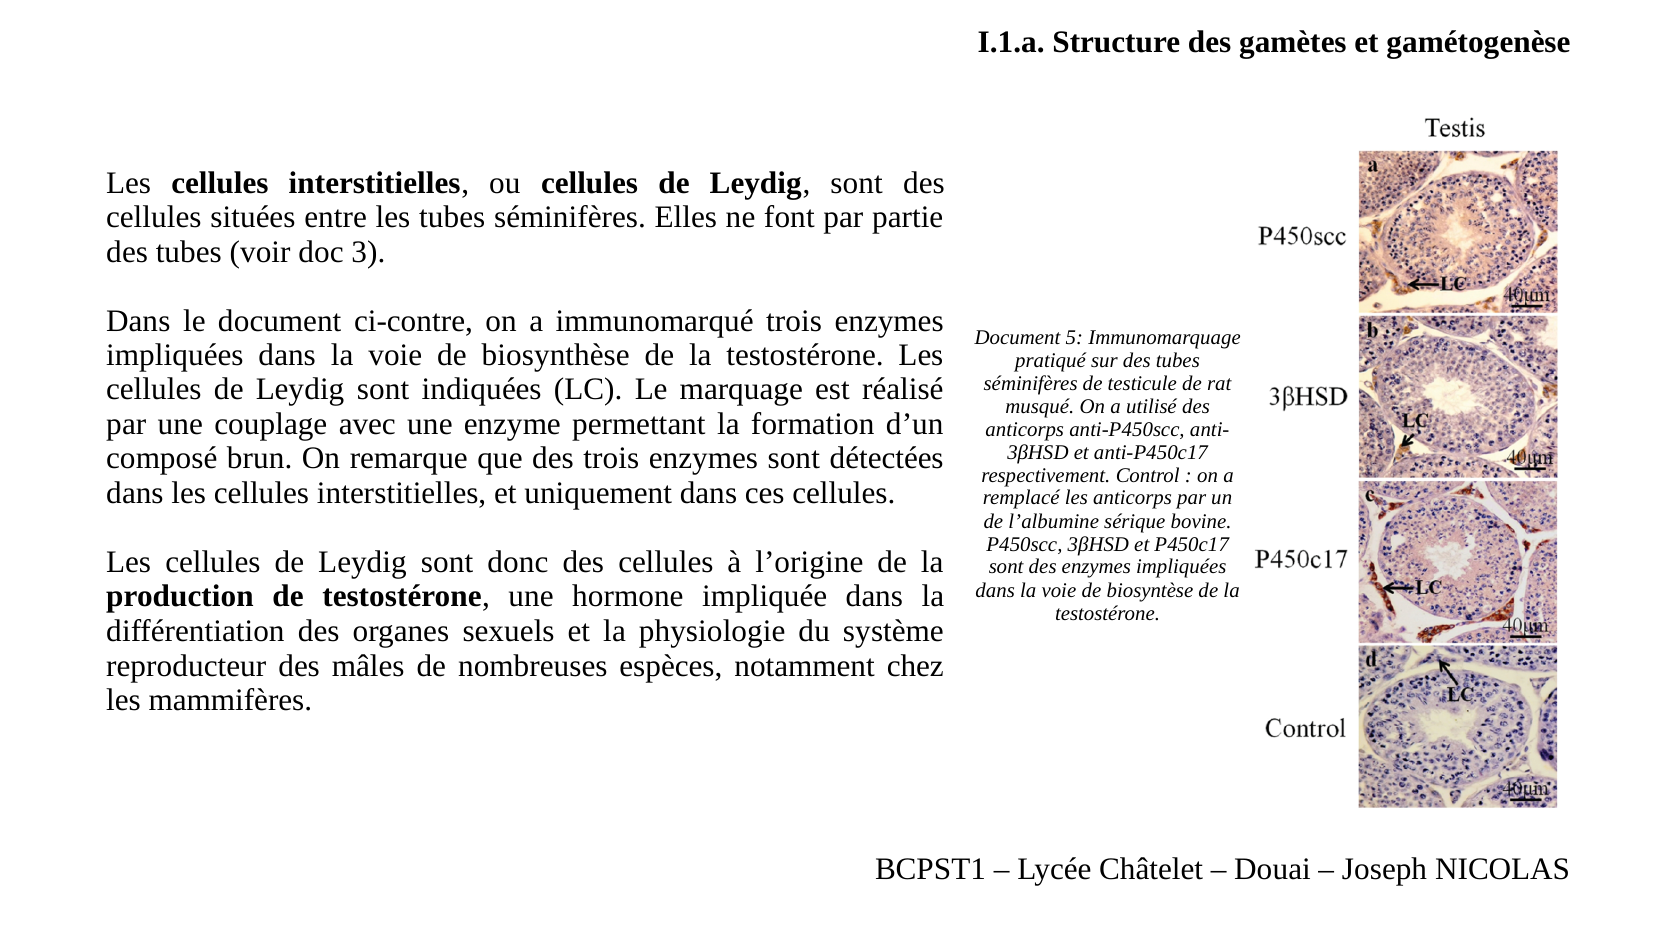

I.1.a. Structure des gamètes et gamétogenèse
Les cellules interstitielles, ou cellules de Leydig, sont des cellules situées entre les tubes séminifères. Elles ne font par partie des tubes (voir doc 3).
Dans le document ci-contre, on a immunomarqué trois enzymes impliquées dans la voie de biosynthèse de la testostérone. Les cellules de Leydig sont indiquées (LC). Le marquage est réalisé par une couplage avec une enzyme permettant la formation d’un composé brun. On remarque que des trois enzymes sont détectées dans les cellules interstitielles, et uniquement dans ces cellules.
Les cellules de Leydig sont donc des cellules à l’origine de la production de testostérone, une hormone impliquée dans la différentiation des organes sexuels et la physiologie du système reproducteur des mâles de nombreuses espèces, notamment chez les mammifères.
Document 5: Immunomarquage pratiqué sur des tubes séminifères de testicule de rat musqué. On a utilisé des anticorps anti-P450scc, anti-3βHSD et anti-P450c17 respectivement. Control : on a remplacé les anticorps par un de l’albumine sérique bovine. P450scc, 3βHSD et P450c17 sont des enzymes impliquées dans la voie de biosyntèse de la testostérone.
BCPST1 – Lycée Châtelet – Douai – Joseph NICOLAS